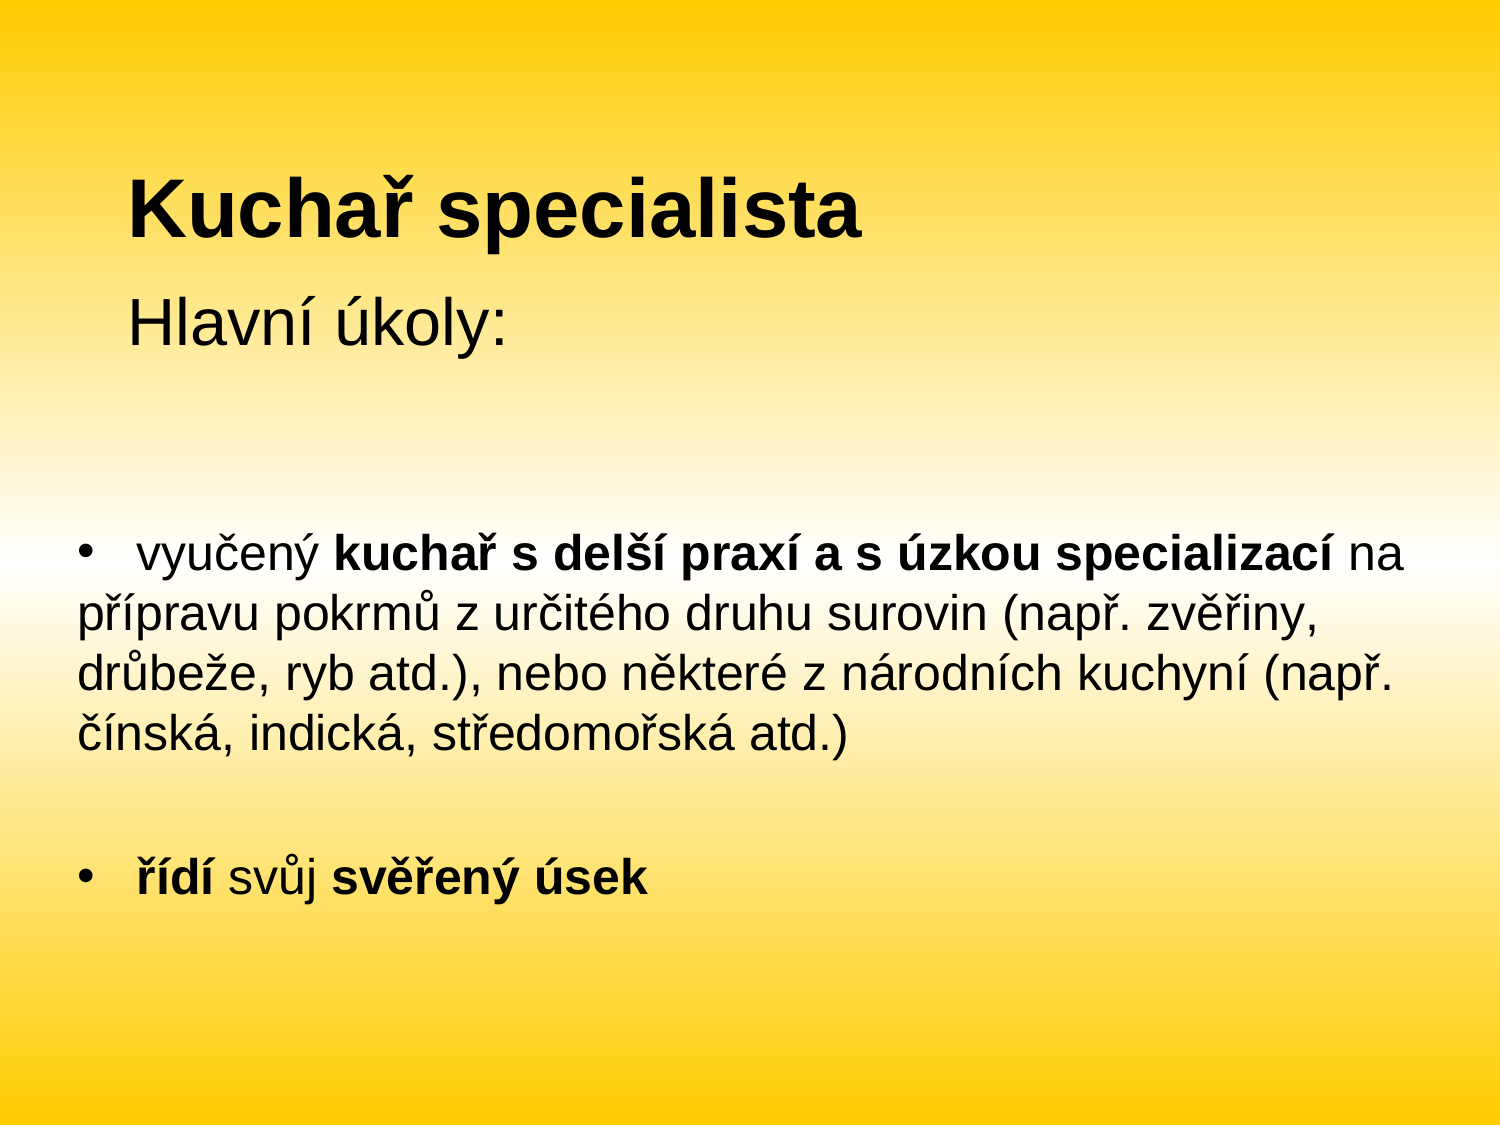

# Kuchař specialista Hlavní úkoly:
 vyučený kuchař s delší praxí a s úzkou specializací na přípravu pokrmů z určitého druhu surovin (např. zvěřiny, drůbeže, ryb atd.), nebo některé z národních kuchyní (např. čínská, indická, středomořská atd.)
 řídí svůj svěřený úsek